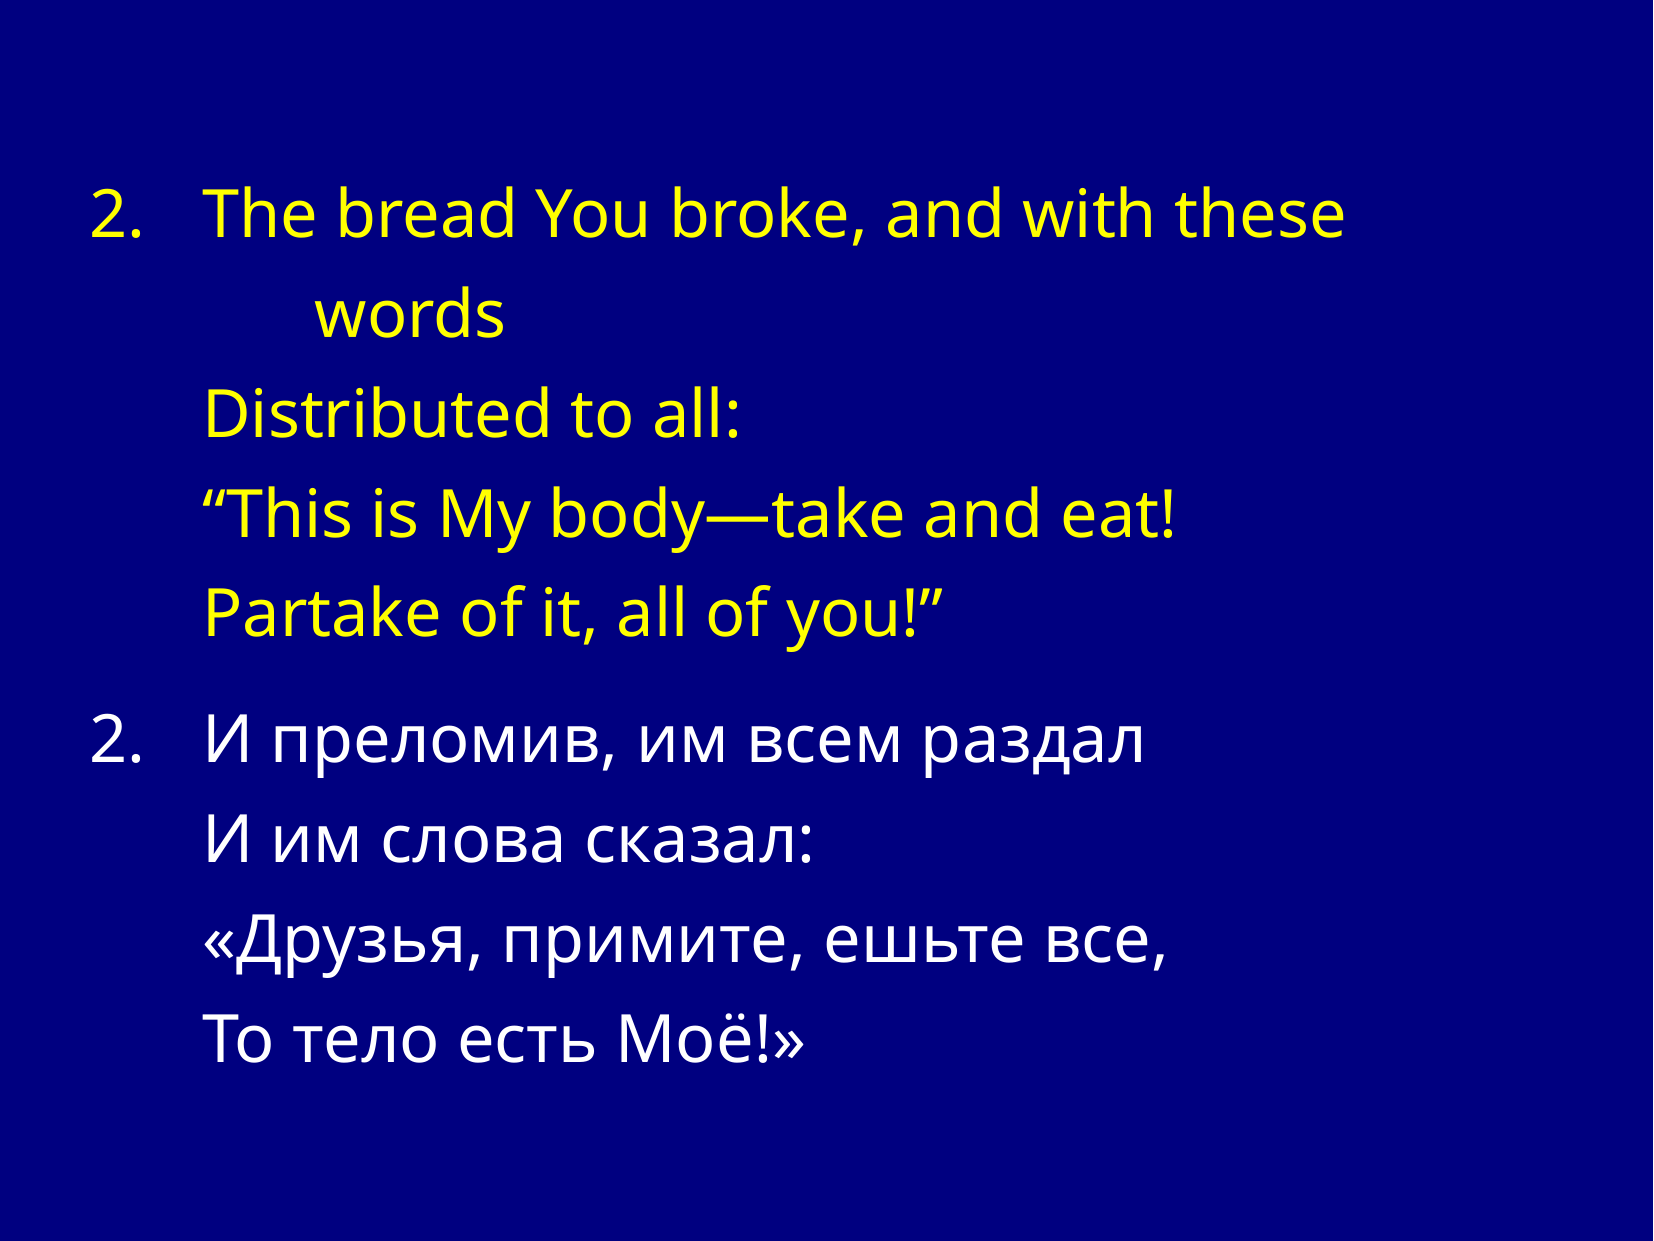

2.	The bread You broke, and with these
		words
	Distributed to all:
	“This is My body—take and eat!
	Partake of it, all of you!”
2.	И преломив, им всем раздал
	И им слова сказал:
	«Друзья, примите, ешьте все,
	То тело есть Моё!»